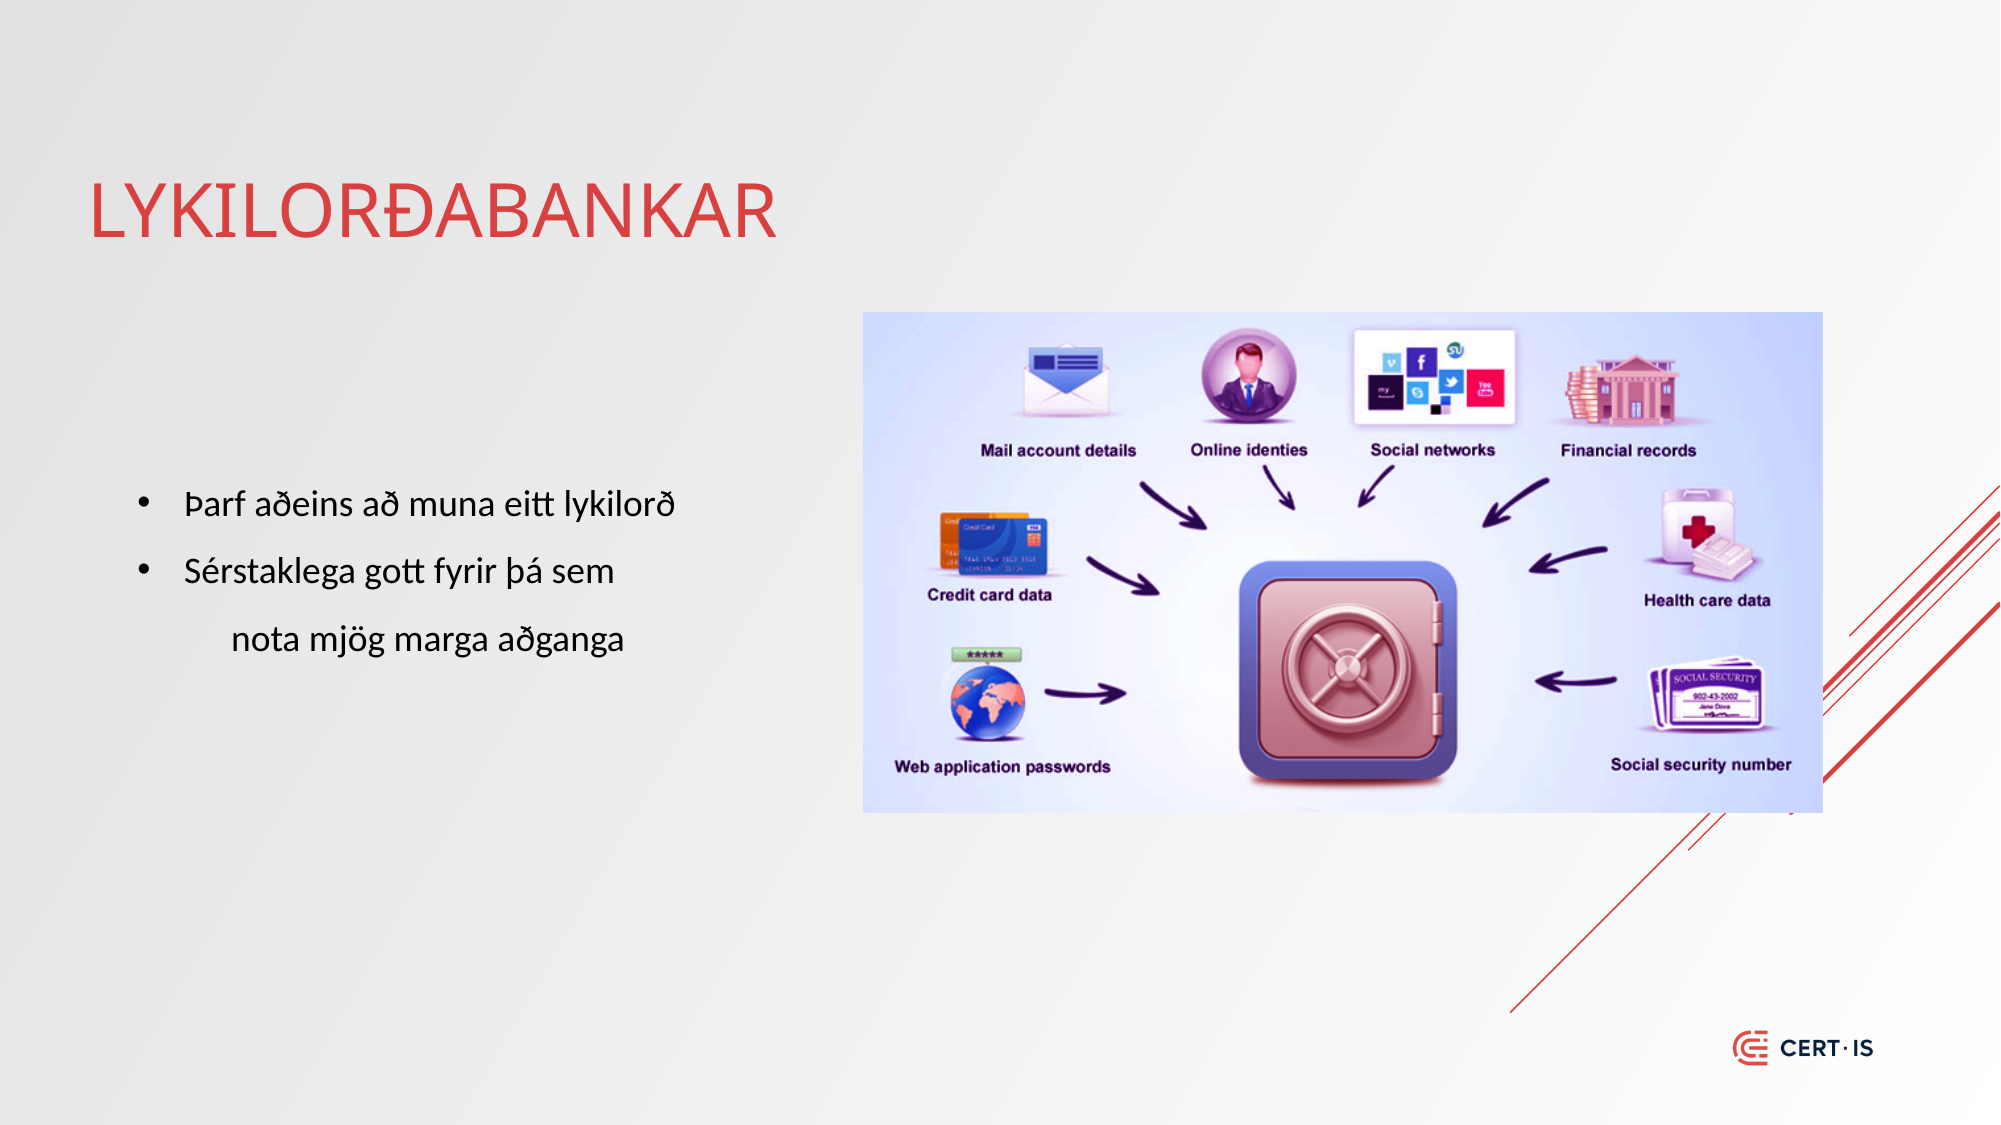

# Lykilorðabankar
Þarf aðeins að muna eitt lykilorð
Sérstaklega gott fyrir þá sem nota mjög marga aðganga